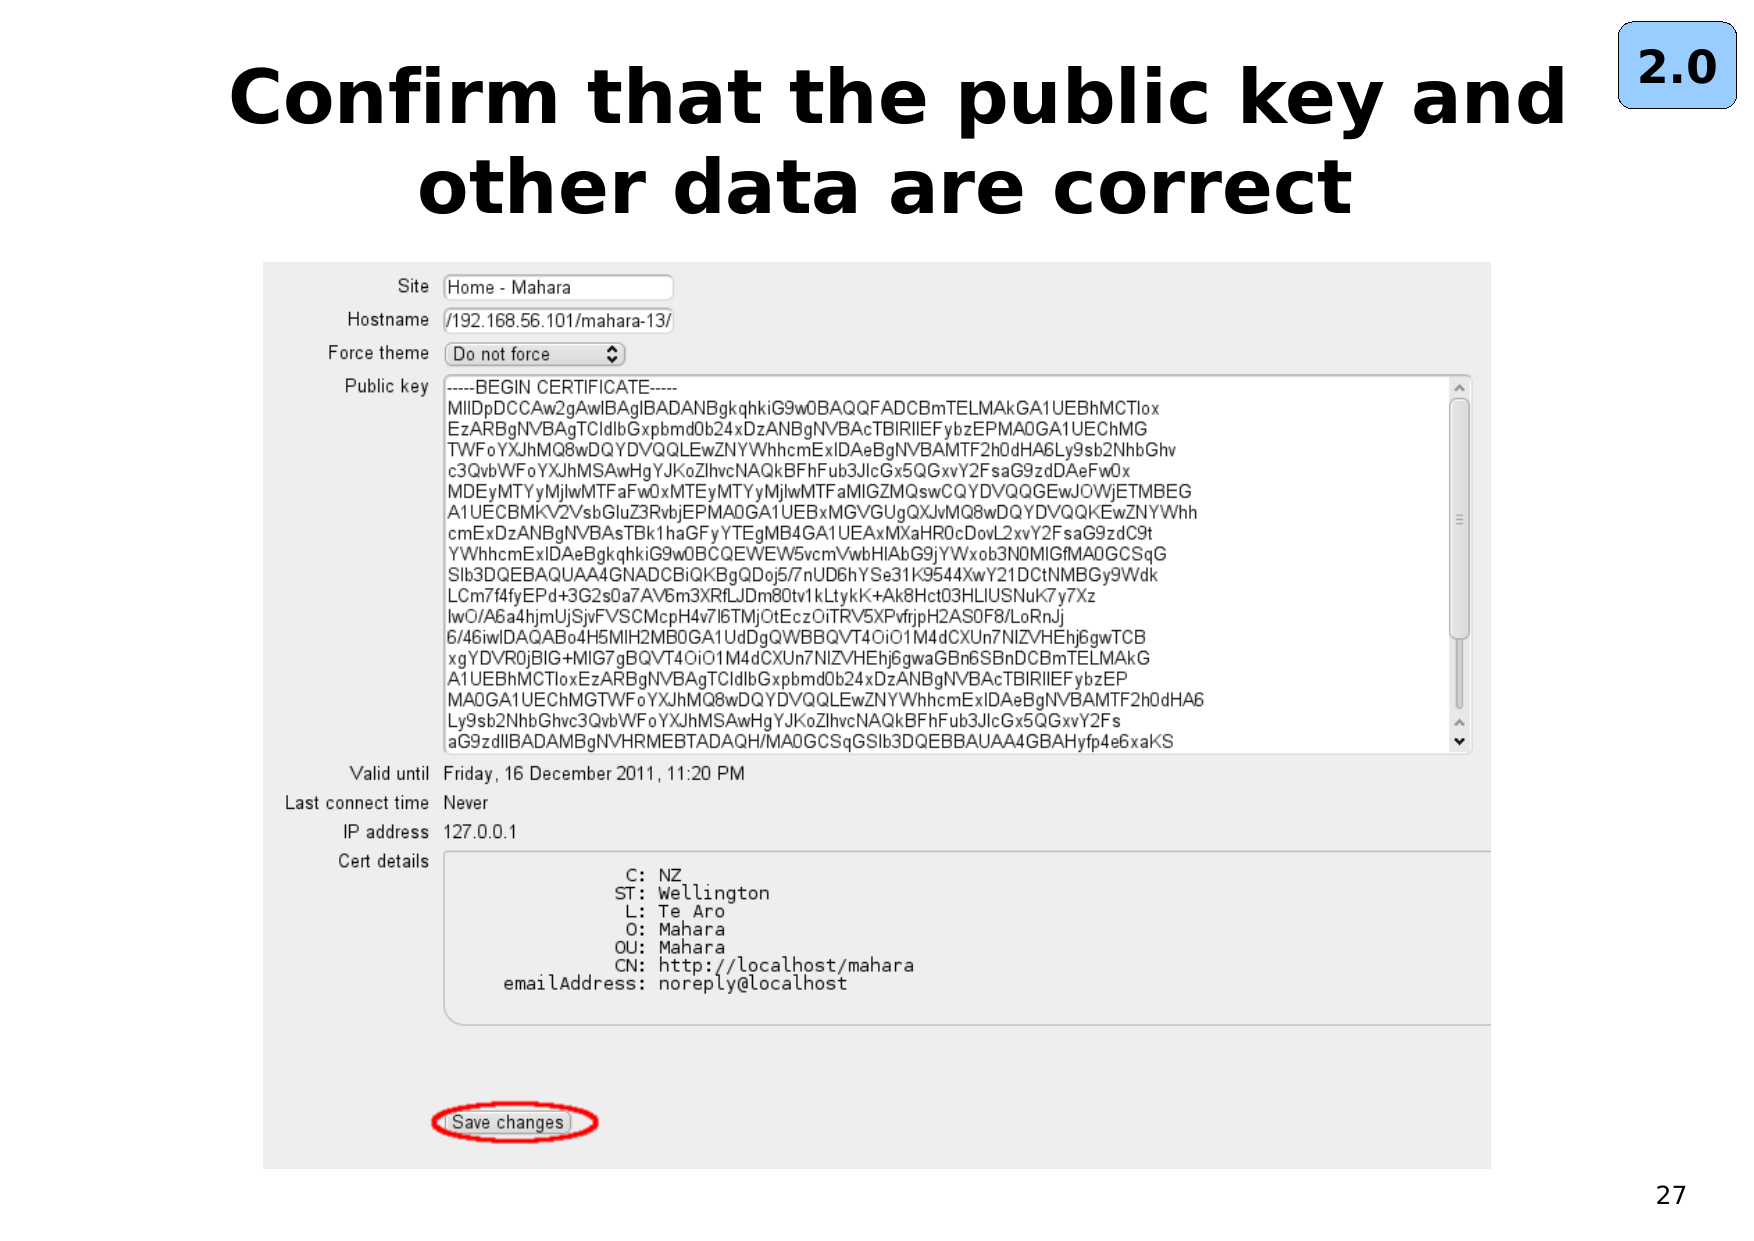

2.0
# Confirm that the public key and other data are correct
27